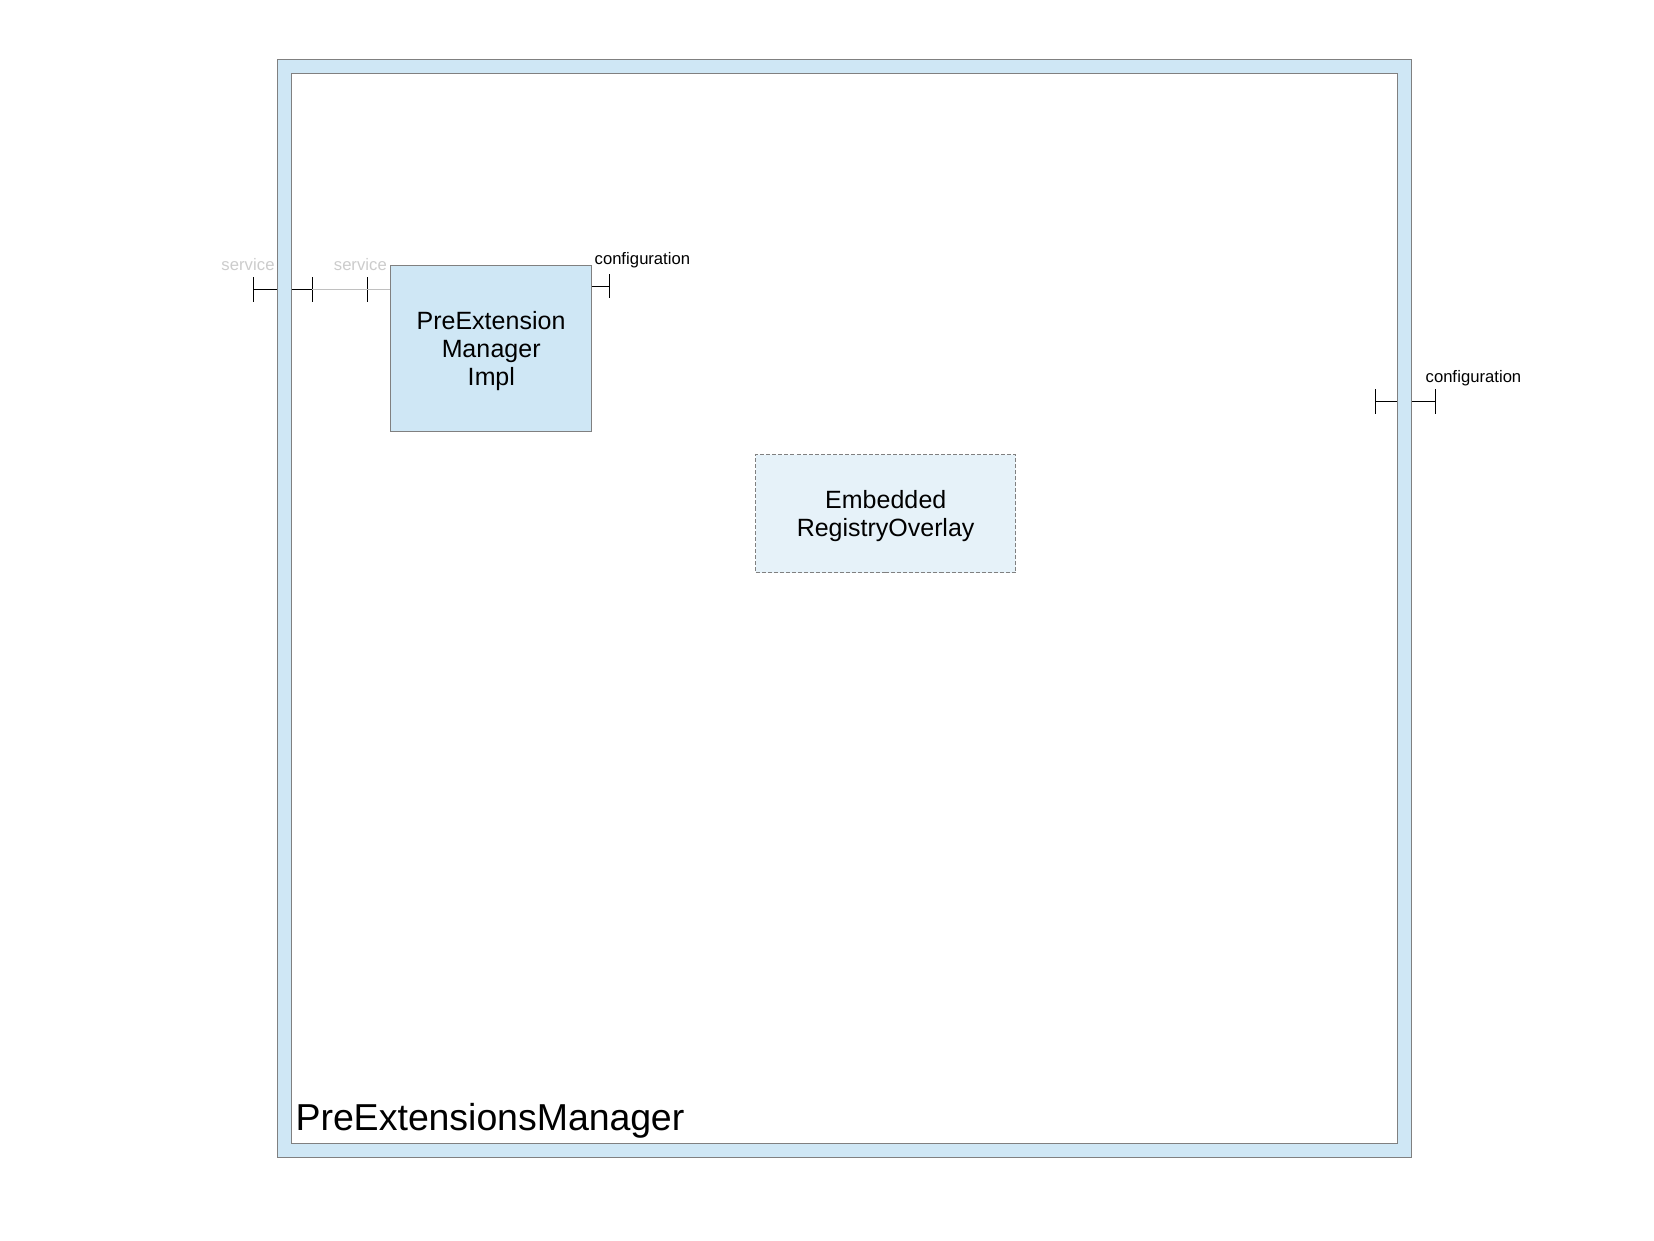

configuration
service
service
PreExtension
Manager
Impl
configuration
Embedded
RegistryOverlay
PreExtensionsManager